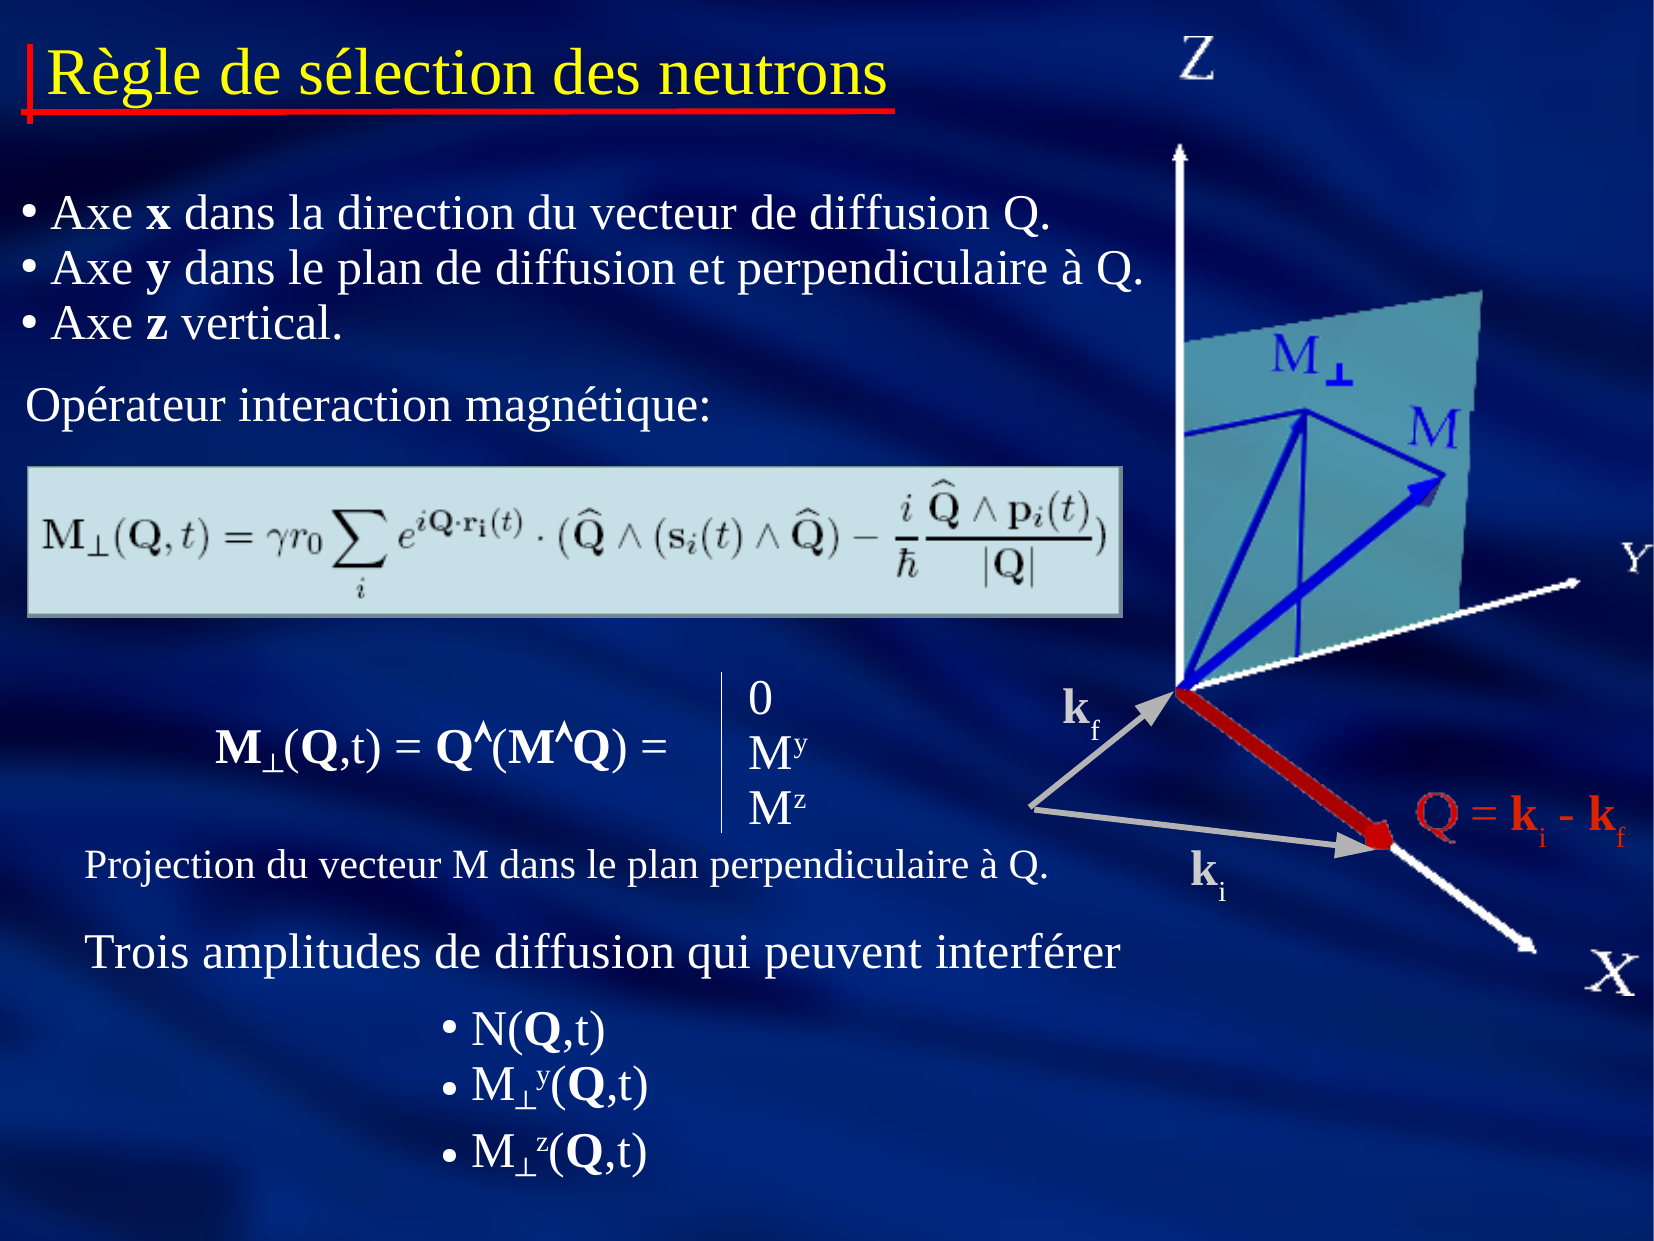

Règle de sélection des neutrons
 Axe x dans la direction du vecteur de diffusion Q.
 Axe y dans le plan de diffusion et perpendiculaire à Q.
 Axe z vertical.
Opérateur interaction magnétique:
0
My
Mz
M┴(Q,t) = Q(MQ) =
kf
= ki - kf
ki
Projection du vecteur M dans le plan perpendiculaire à Q.
Trois amplitudes de diffusion qui peuvent interférer
 N(Q,t)
 M┴y(Q,t)
 M┴z(Q,t)